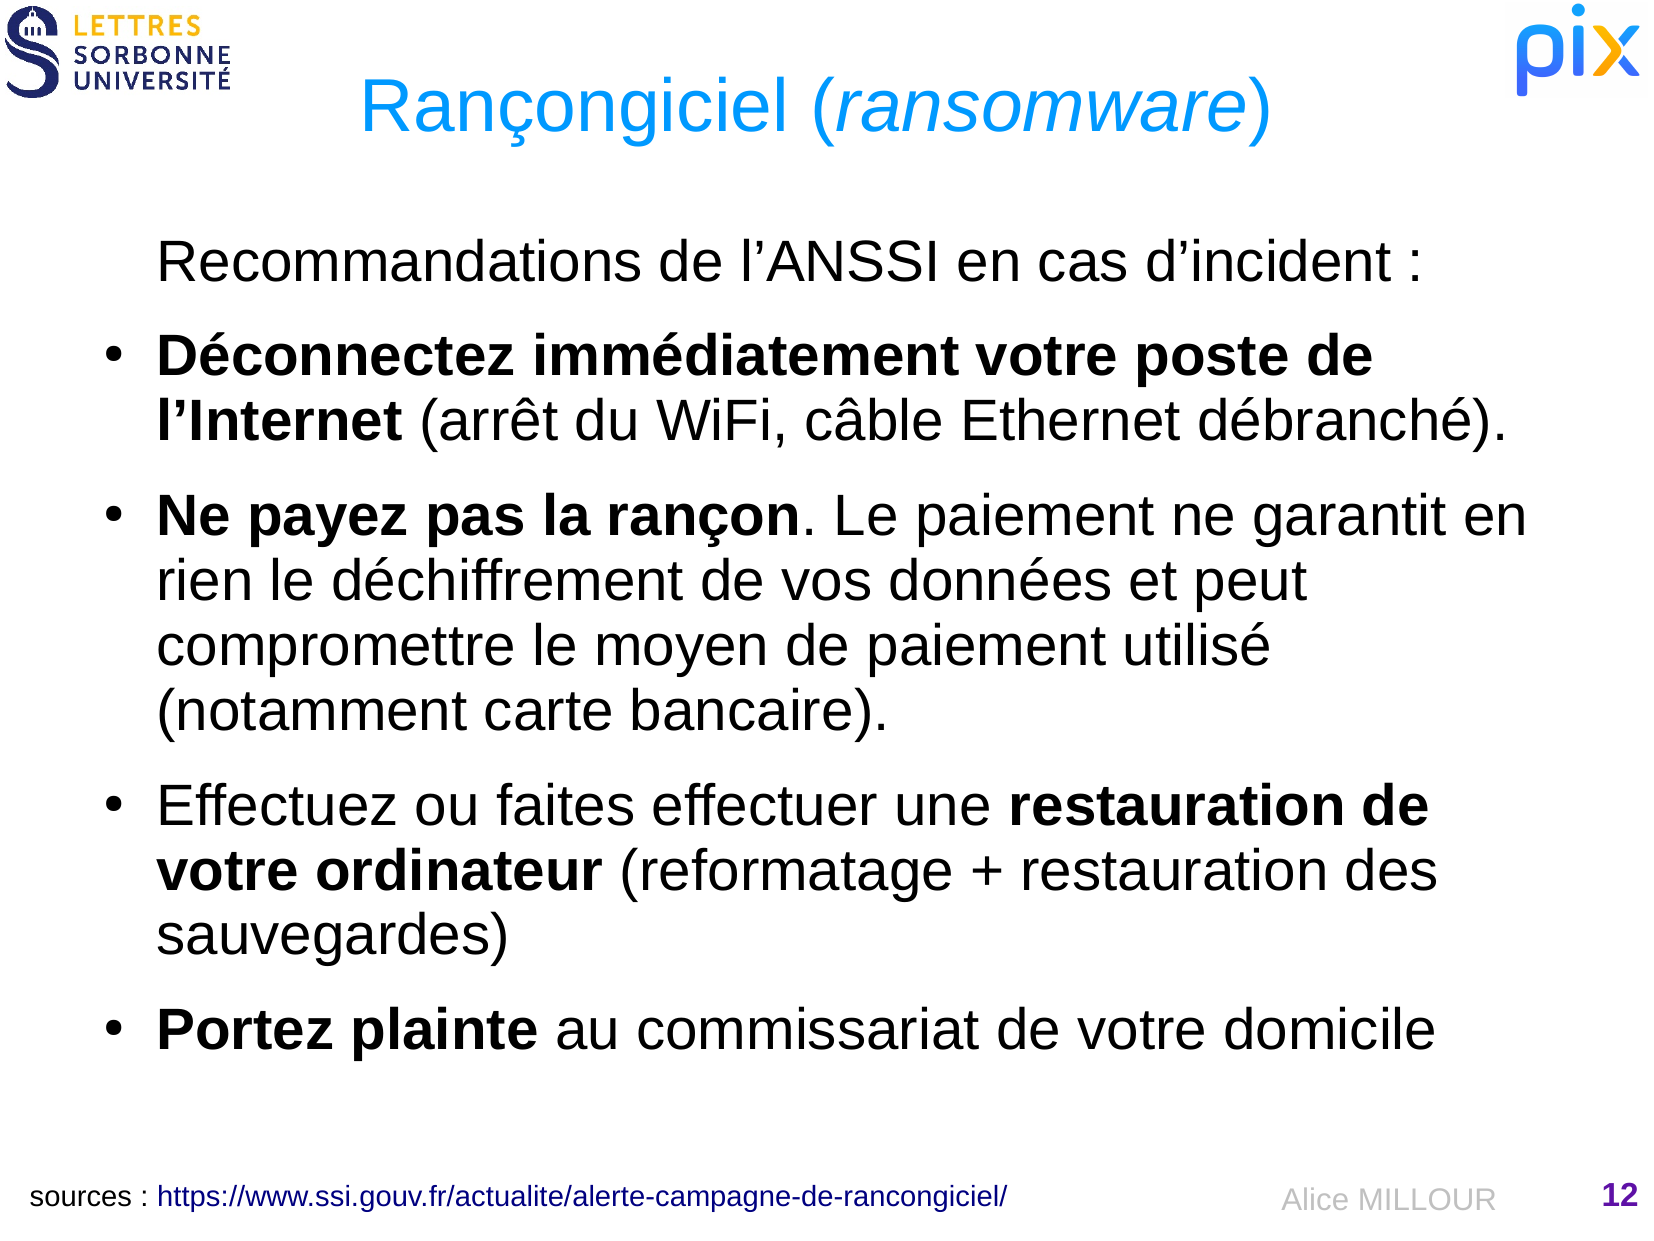

# Rançongiciel (ransomware)
Recommandations de l’ANSSI en cas d’incident :
Déconnectez immédiatement votre poste de l’Internet (arrêt du WiFi, câble Ethernet débranché).
Ne payez pas la rançon. Le paiement ne garantit en rien le déchiffrement de vos données et peut compromettre le moyen de paiement utilisé (notamment carte bancaire).
Effectuez ou faites effectuer une restauration de votre ordinateur (reformatage + restauration des sauvegardes)
Portez plainte au commissariat de votre domicile
	sources : https://www.ssi.gouv.fr/actualite/alerte-campagne-de-rancongiciel/